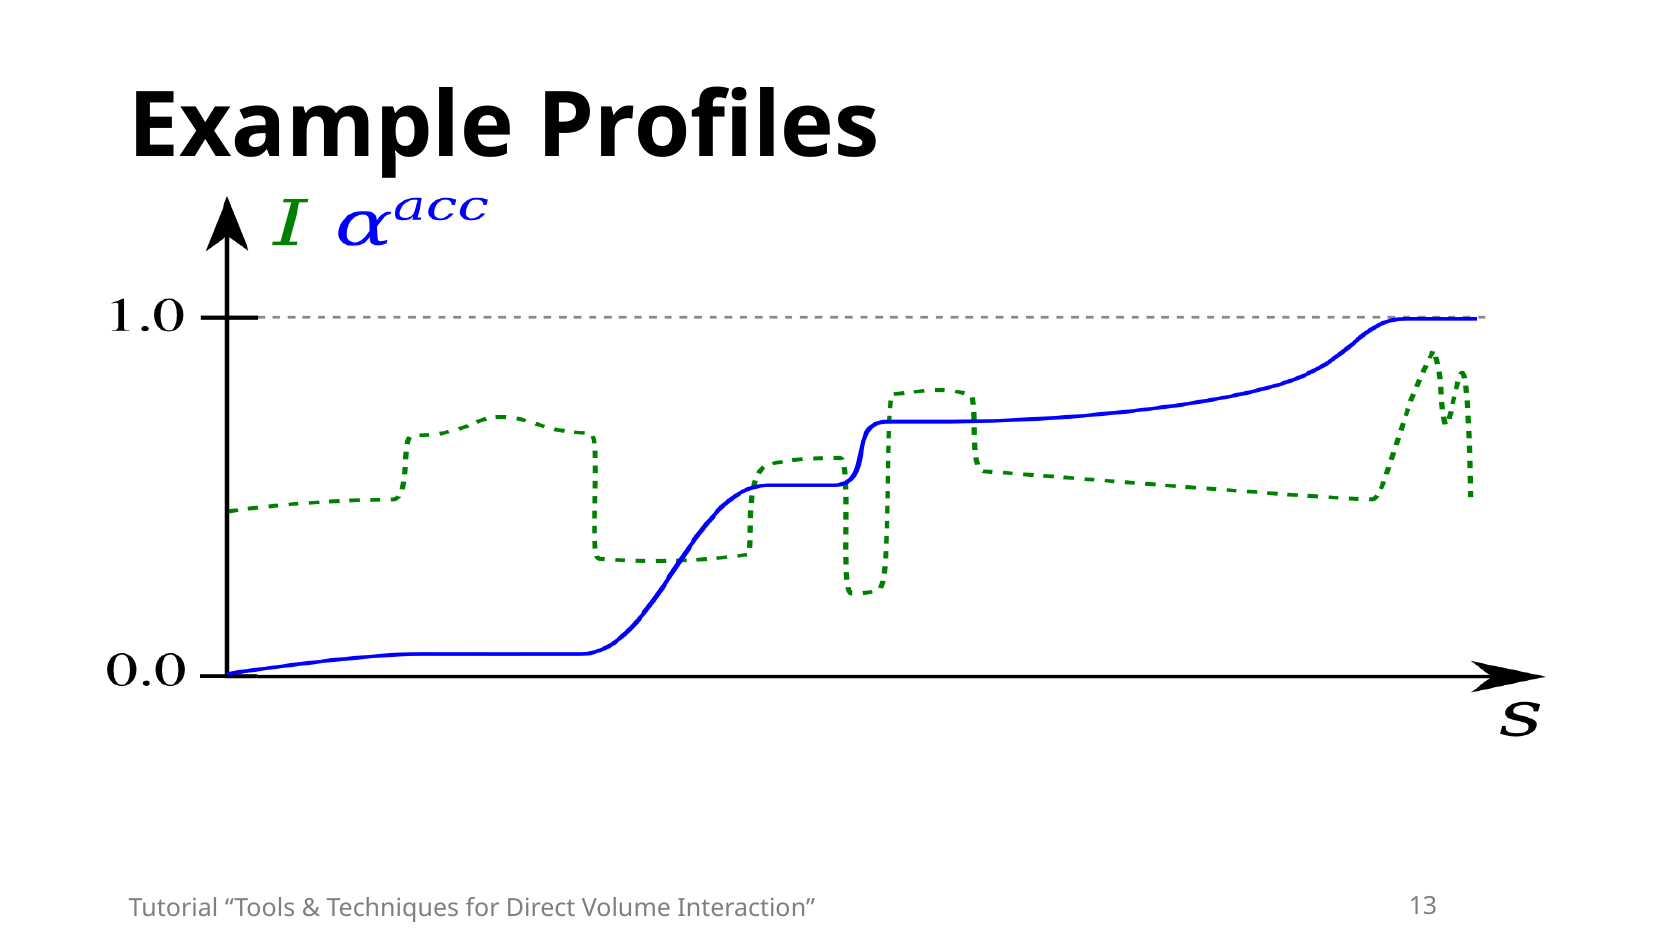

# Example Profiles
13
Alexander Wiebel - Vortrag Fachhochschule Flensburg
2011-06-27